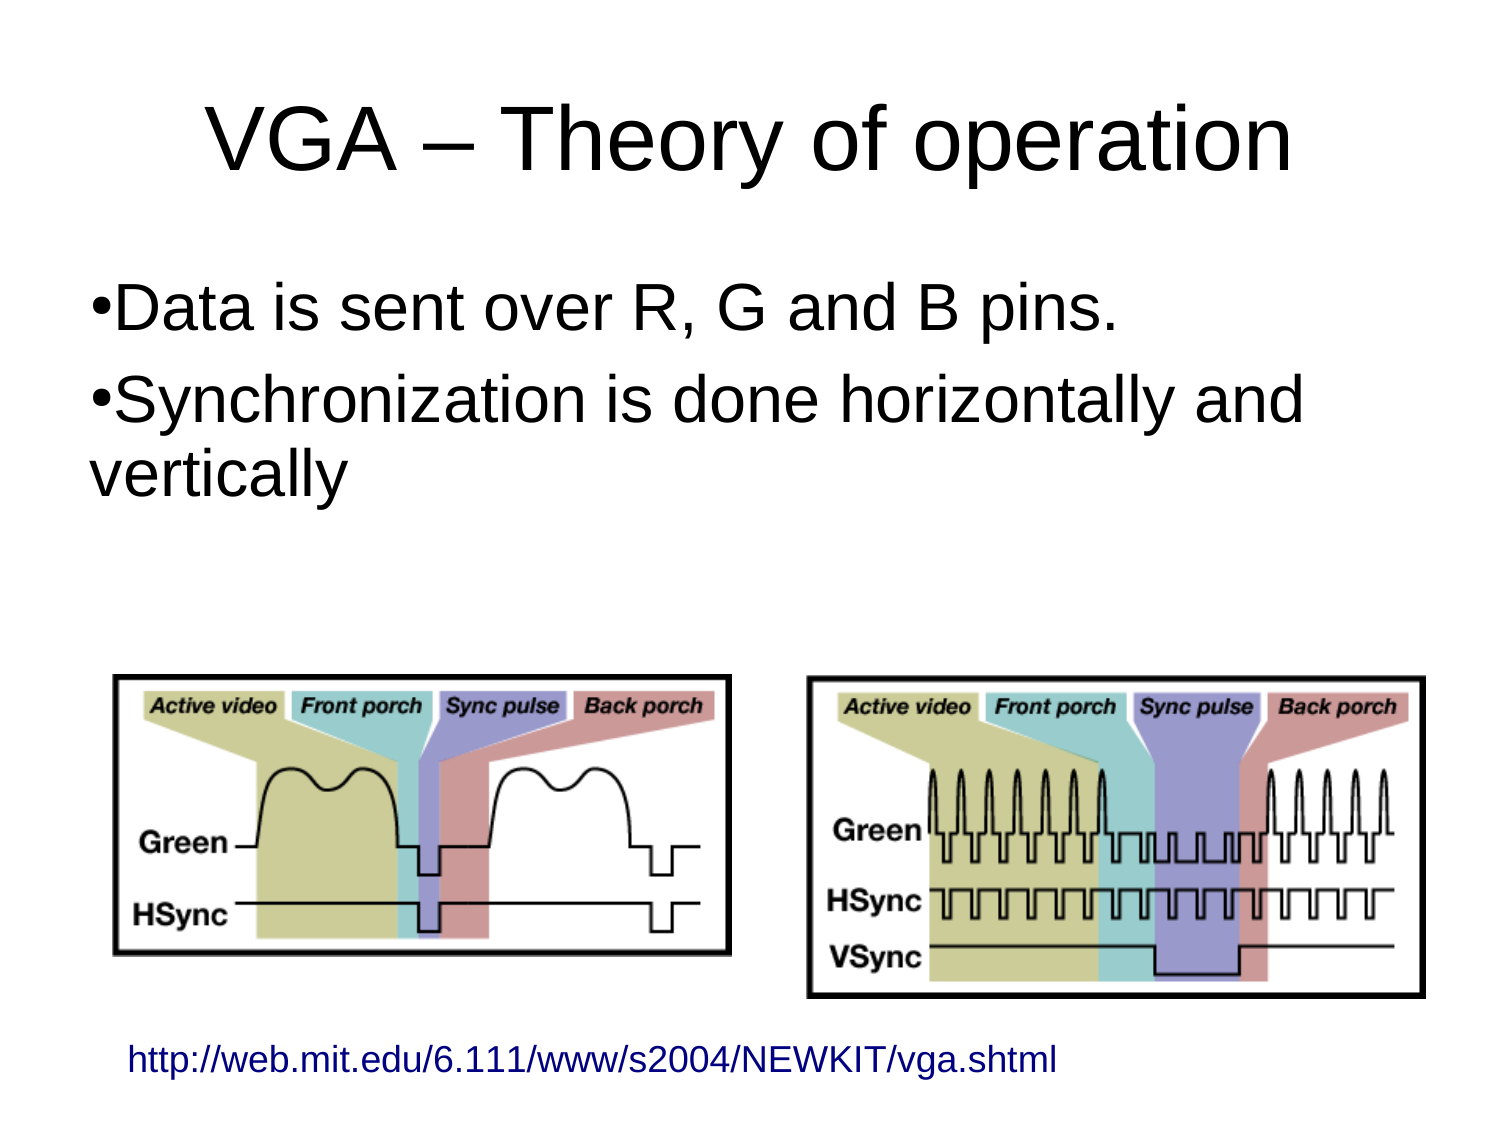

# VGA – Theory of operation
Data is sent over R, G and B pins.
Synchronization is done horizontally and vertically
http://web.mit.edu/6.111/www/s2004/NEWKIT/vga.shtml